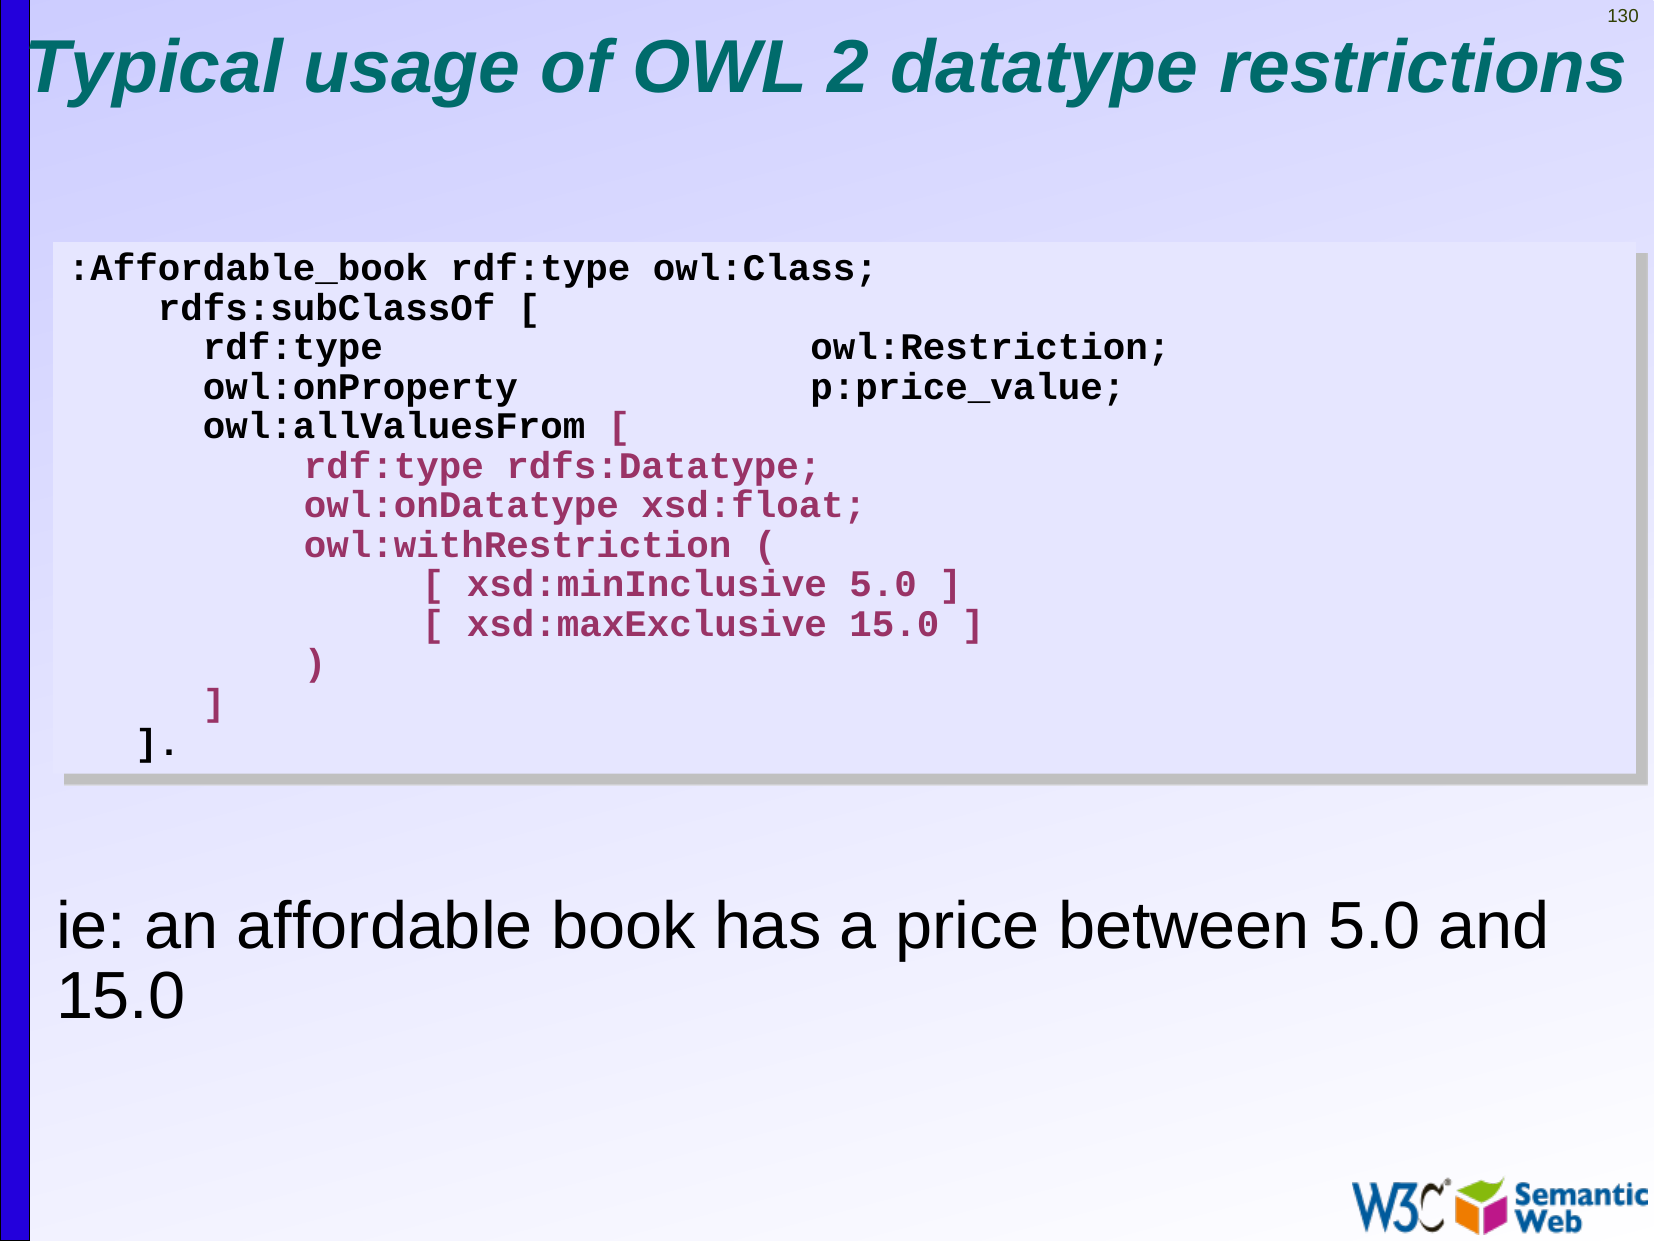

# Typical usage of OWL 2 datatype restrictions
:Affordable_book rdf:type owl:Class;
 rdfs:subClassOf [
 rdf:type owl:Restriction;
 owl:onProperty p:price_value;
 owl:allValuesFrom [
		rdf:type rdfs:Datatype;
 		owl:onDatatype xsd:float;
 		owl:withRestriction (
 		[ xsd:minInclusive 5.0 ]
 		[ xsd:maxExclusive 15.0 ]
 		)
 ]
 ].
ie: an affordable book has a price between 5.0 and 15.0